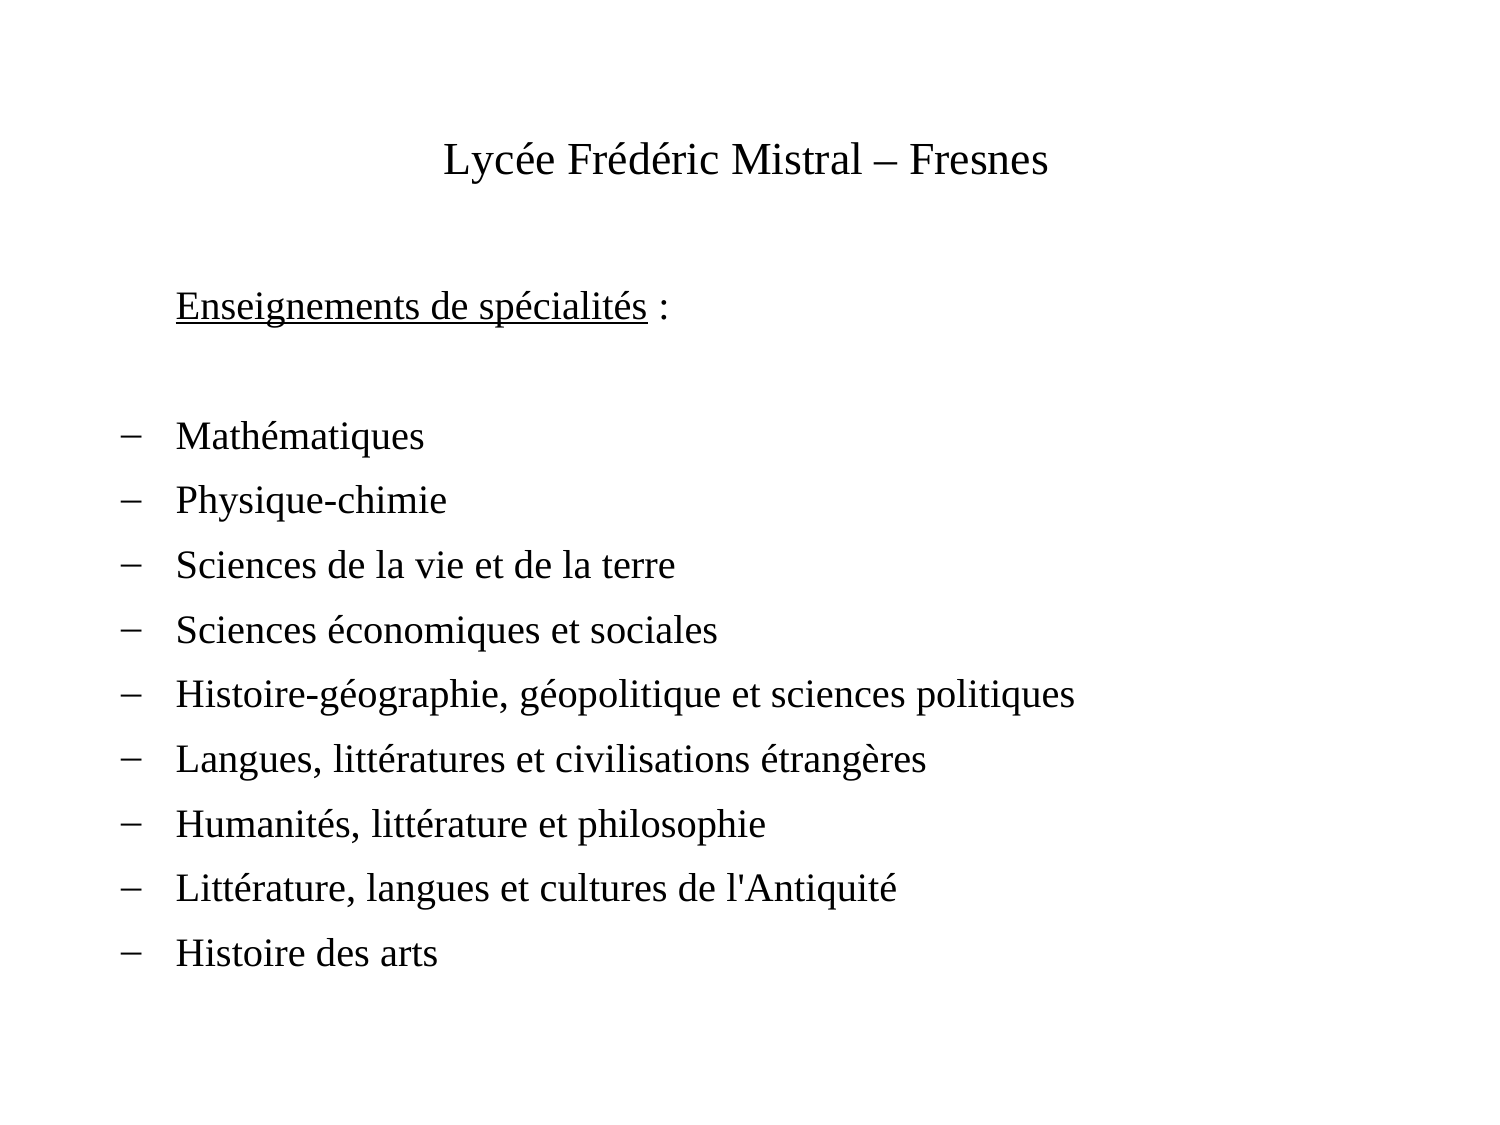

# Lycée Frédéric Mistral – Fresnes
Enseignements de spécialités :
Mathématiques
Physique-chimie
Sciences de la vie et de la terre
Sciences économiques et sociales
Histoire-géographie, géopolitique et sciences politiques
Langues, littératures et civilisations étrangères
Humanités, littérature et philosophie
Littérature, langues et cultures de l'Antiquité
Histoire des arts